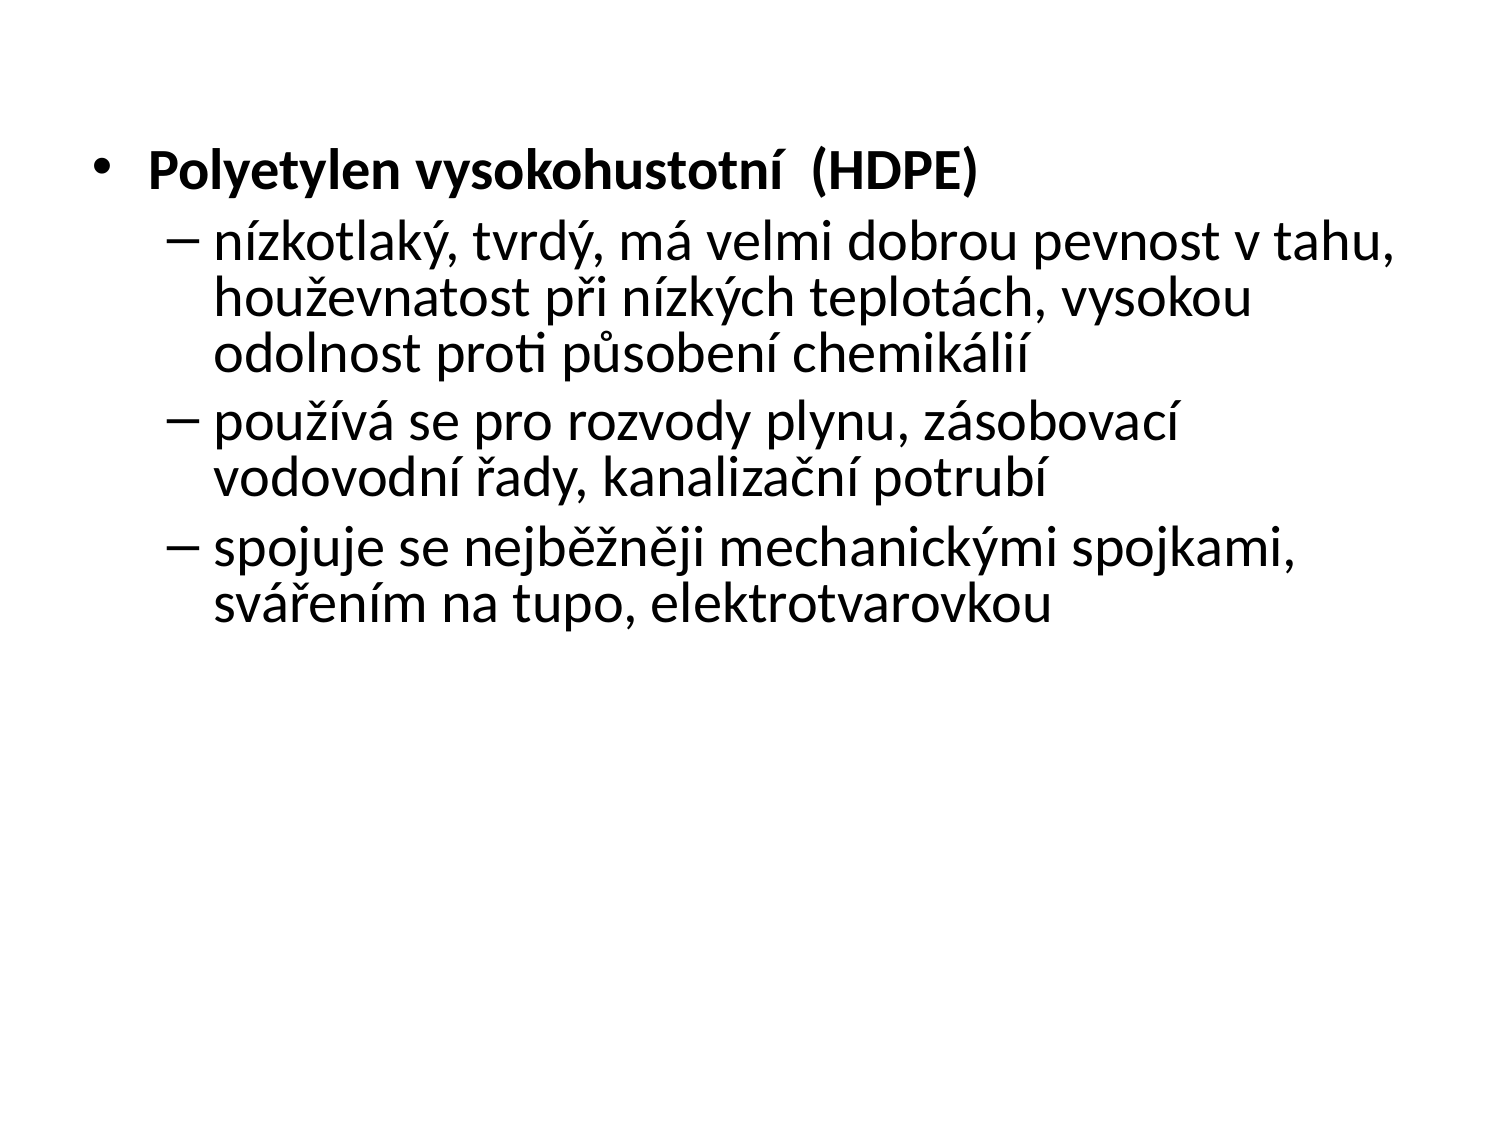

#
Polyetylen vysokohustotní (HDPE)
nízkotlaký, tvrdý, má velmi dobrou pevnost v tahu, houževnatost při nízkých teplotách, vysokou odolnost proti působení chemikálií
používá se pro rozvody plynu, zásobovací vodovodní řady, kanalizační potrubí
spojuje se nejběžněji mechanickými spojkami, svářením na tupo, elektrotvarovkou